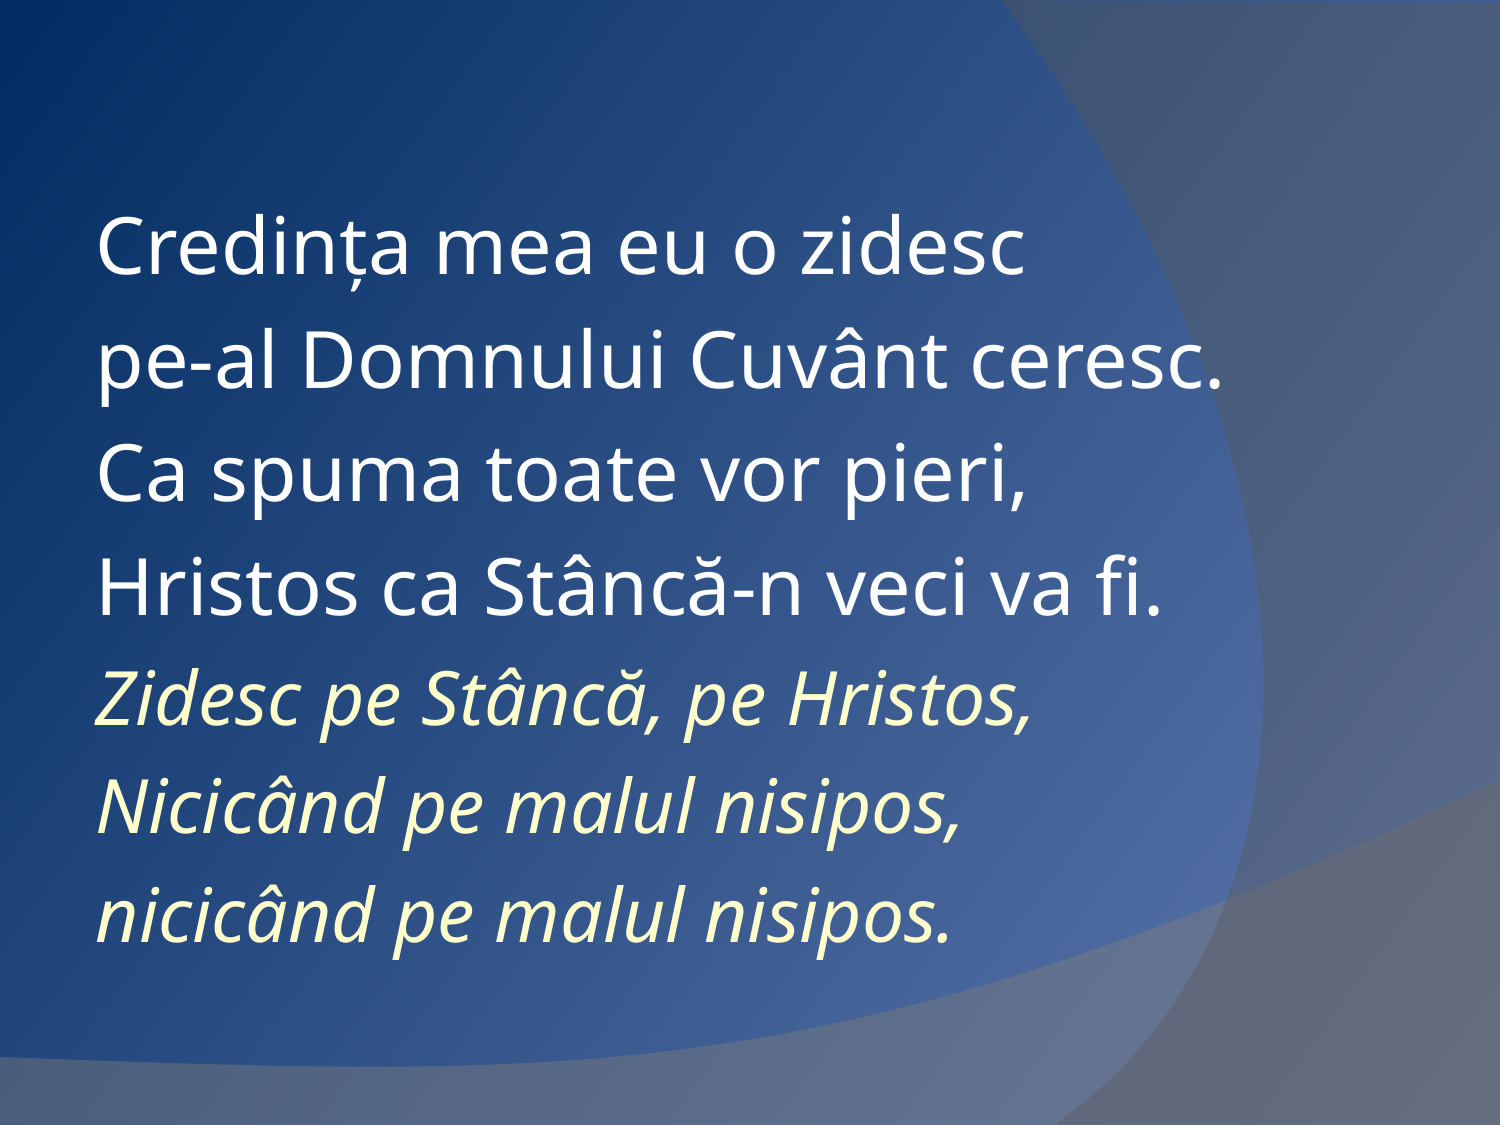

#
Credinţa mea eu o zidesc
pe-al Domnului Cuvânt ceresc.
Ca spuma toate vor pieri,
Hristos ca Stâncă-n veci va fi.
Zidesc pe Stâncă, pe Hristos,
Nicicând pe malul nisipos,
nicicând pe malul nisipos.